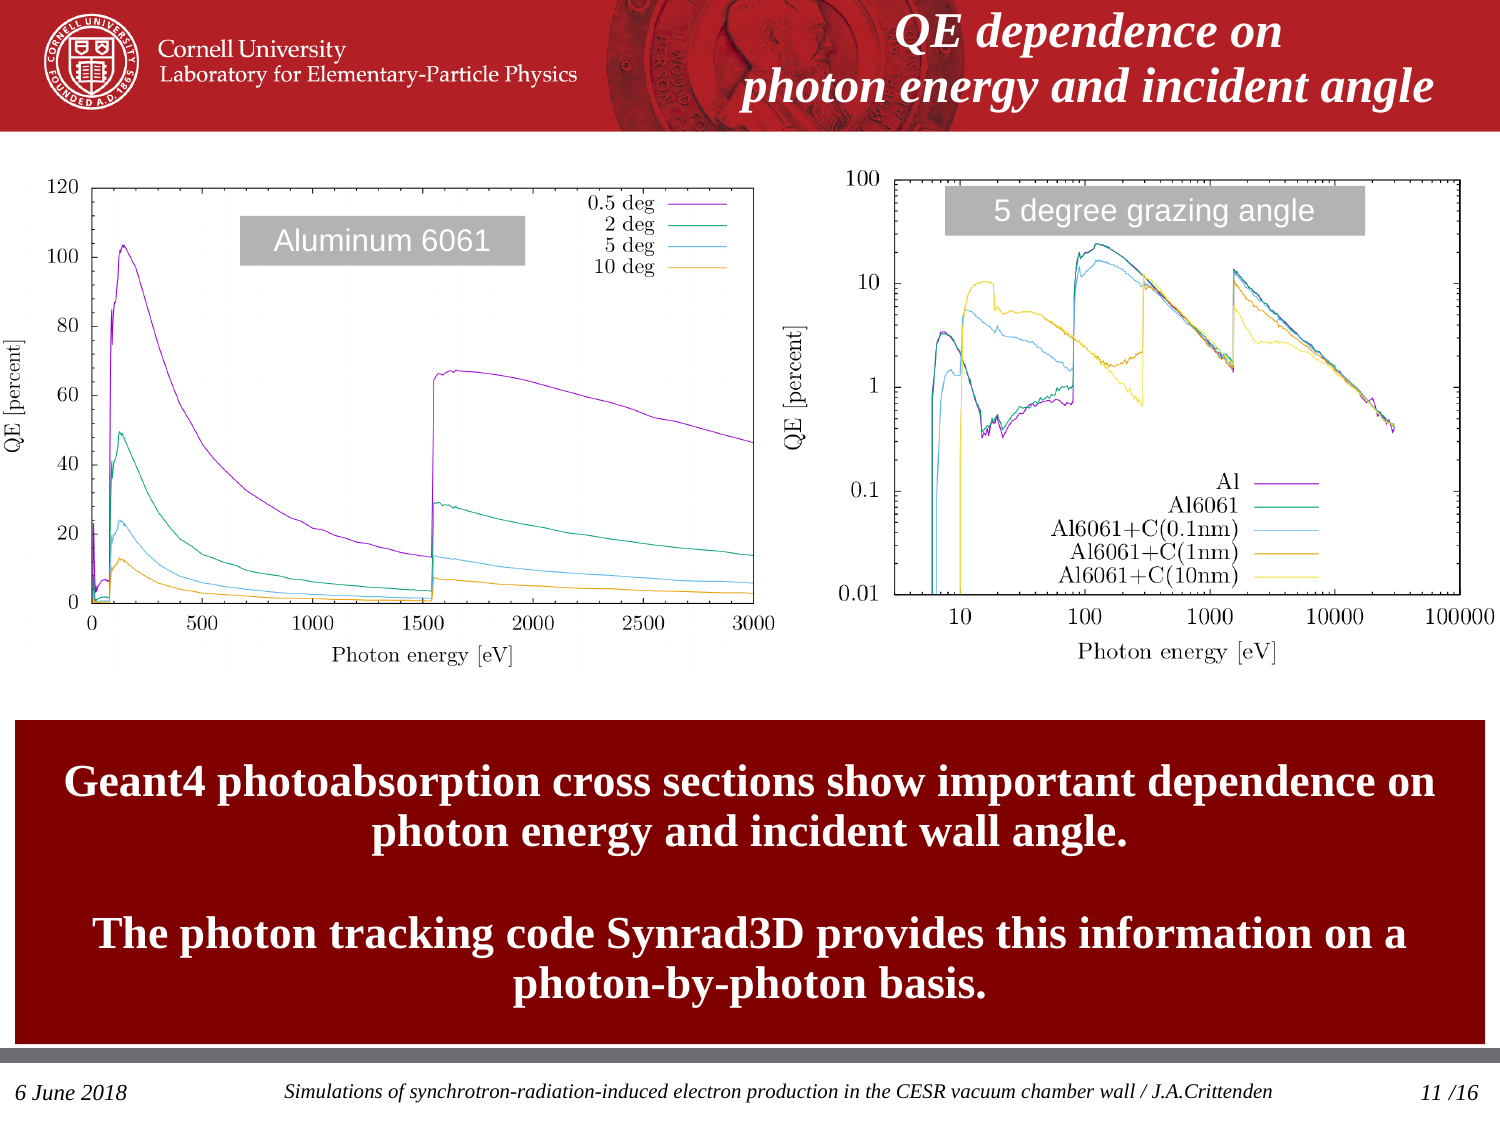

# QE dependence on photon energy and incident angle
5 degree grazing angle
Aluminum 6061
Geant4 photoabsorption cross sections show important dependence on photon energy and incident wall angle.
The photon tracking code Synrad3D provides this information on a photon-by-photon basis.